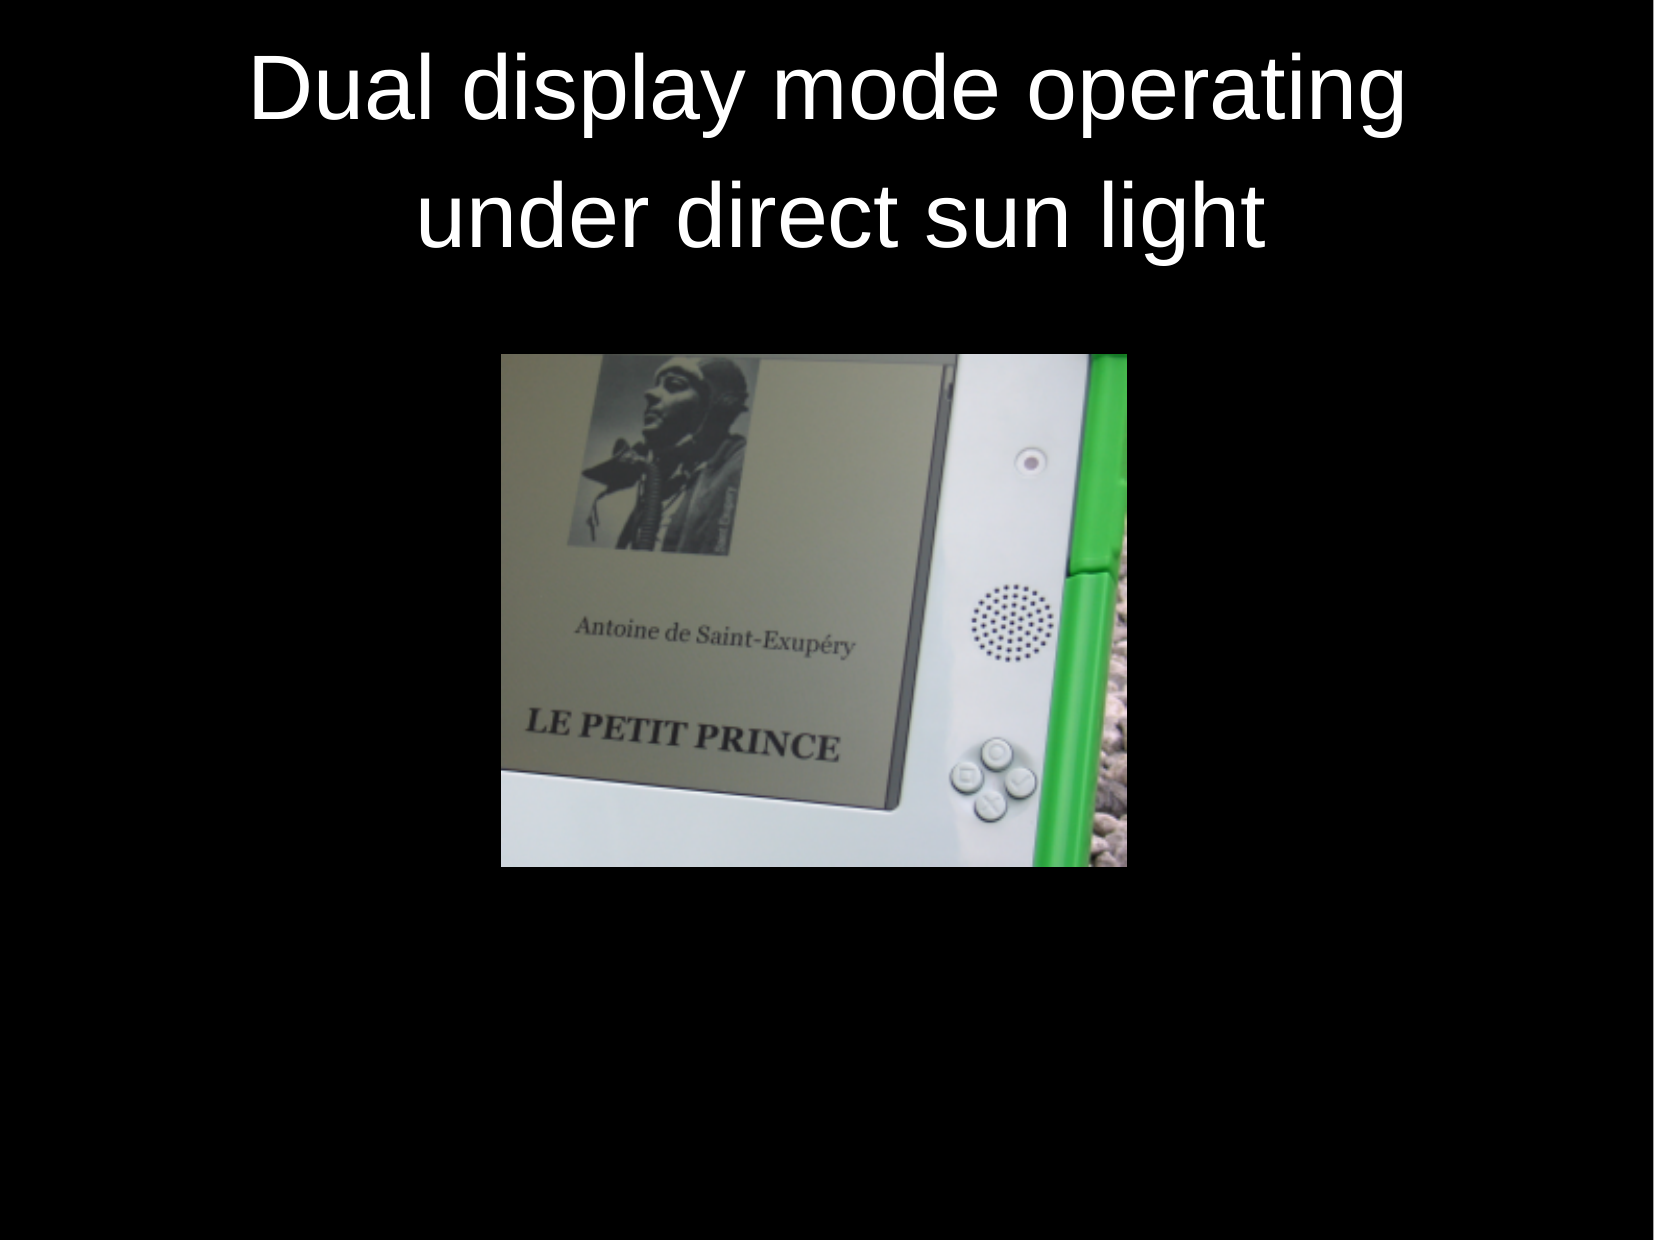

Dual display mode operating
under direct sun light